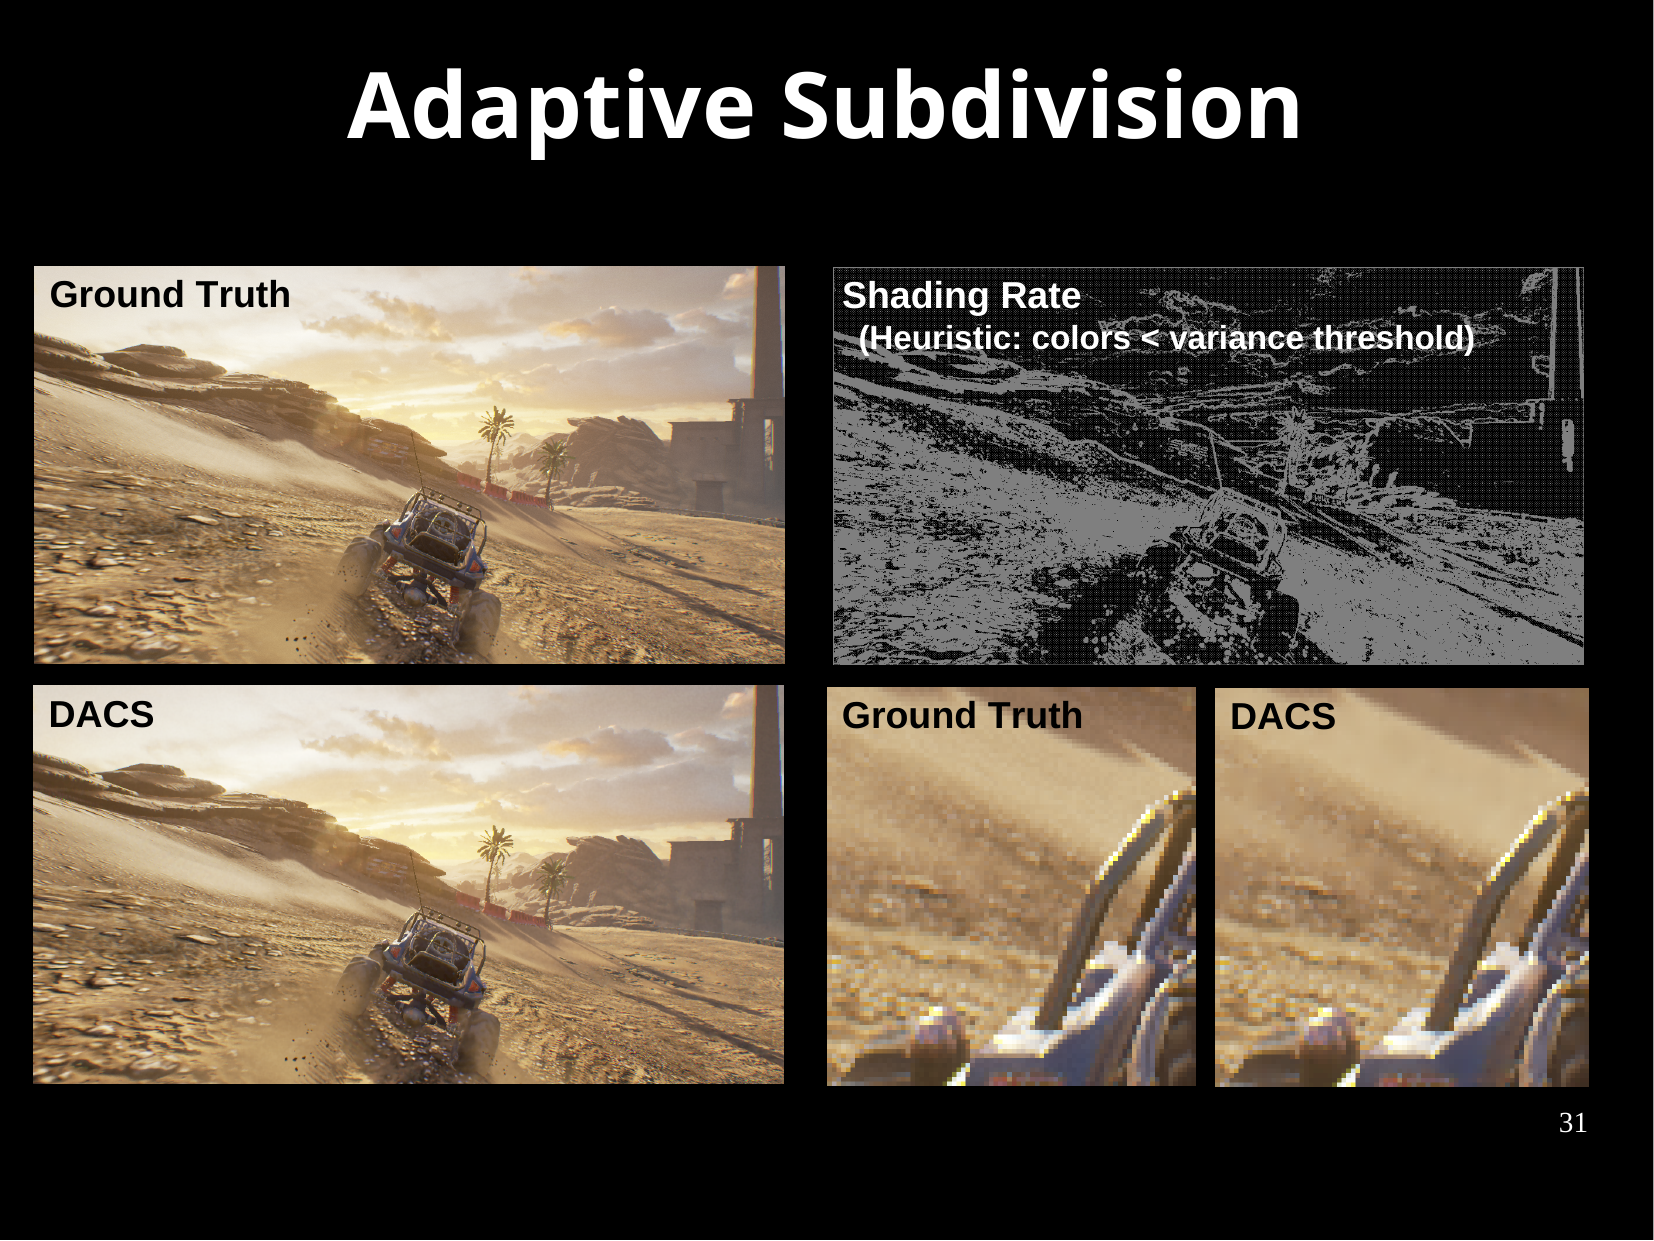

# Adaptive Subdivision
Ground Truth
Shading Rate
(Heuristic: colors < variance threshold)
DACS
Ground Truth
DACS
31